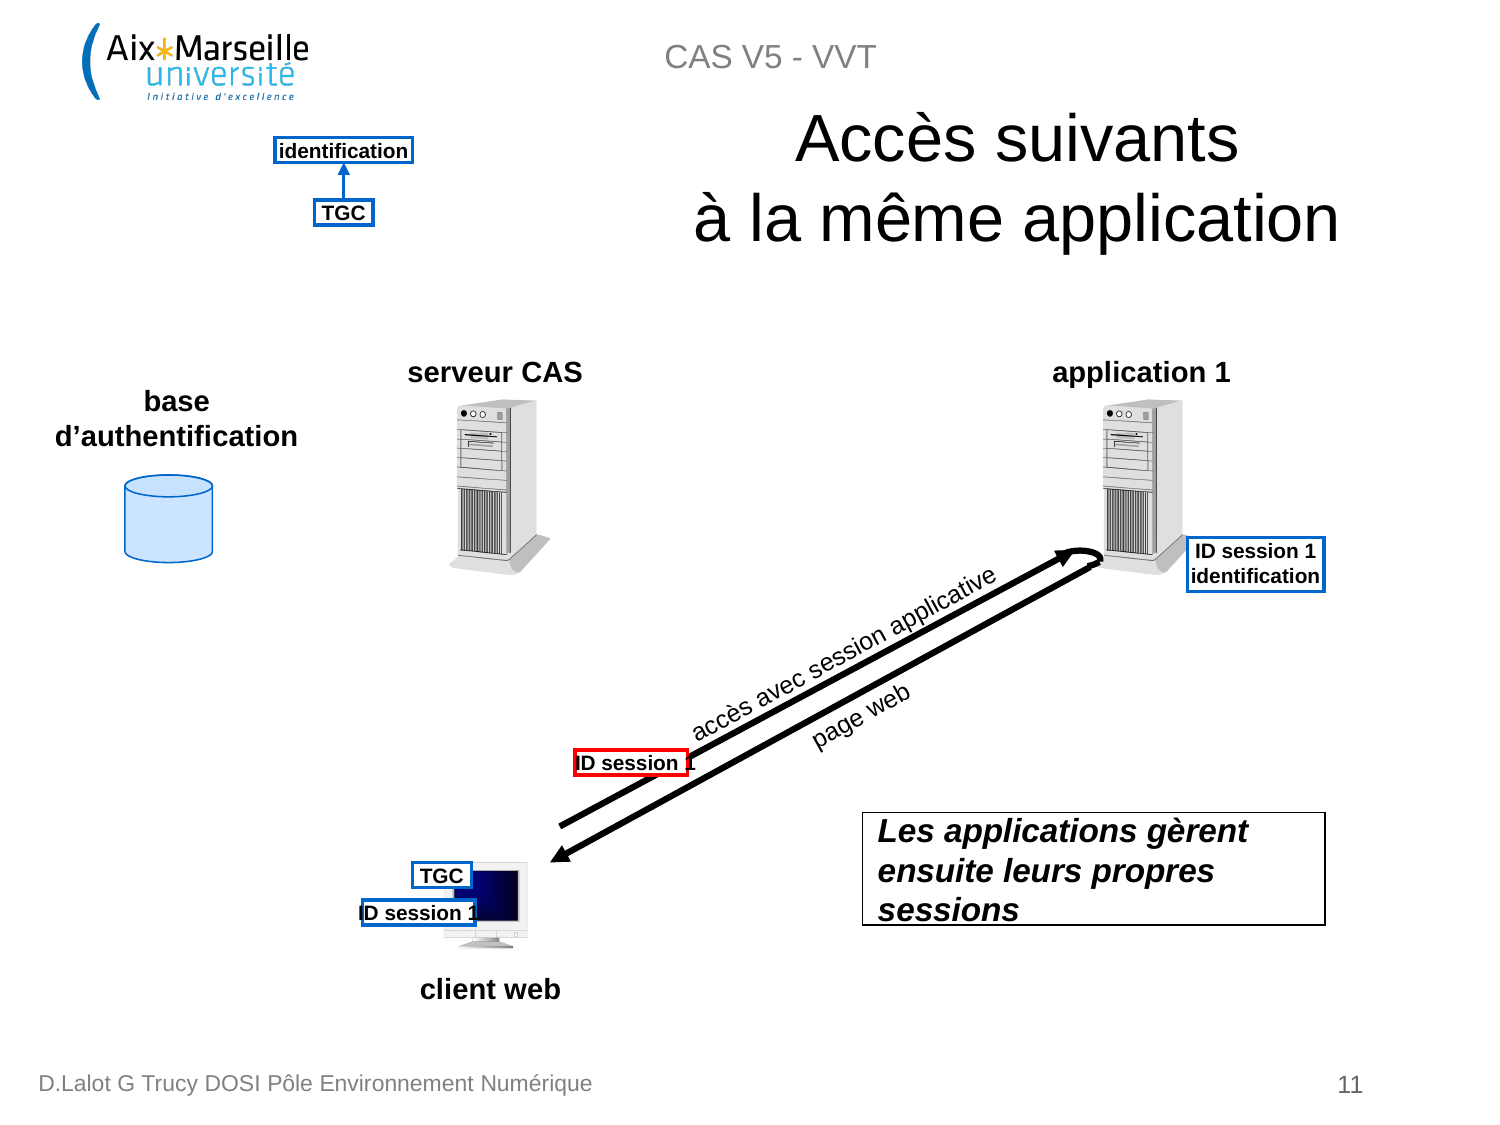

# Accès suivants à la même application
identification
TGC
serveur CAS
application 1
base
d’authentification
ID session 1
identification
accès avec session applicative
ID session 1
page web
Les applications gèrent ensuite leurs propres sessions
TGC
ID session 1
client web